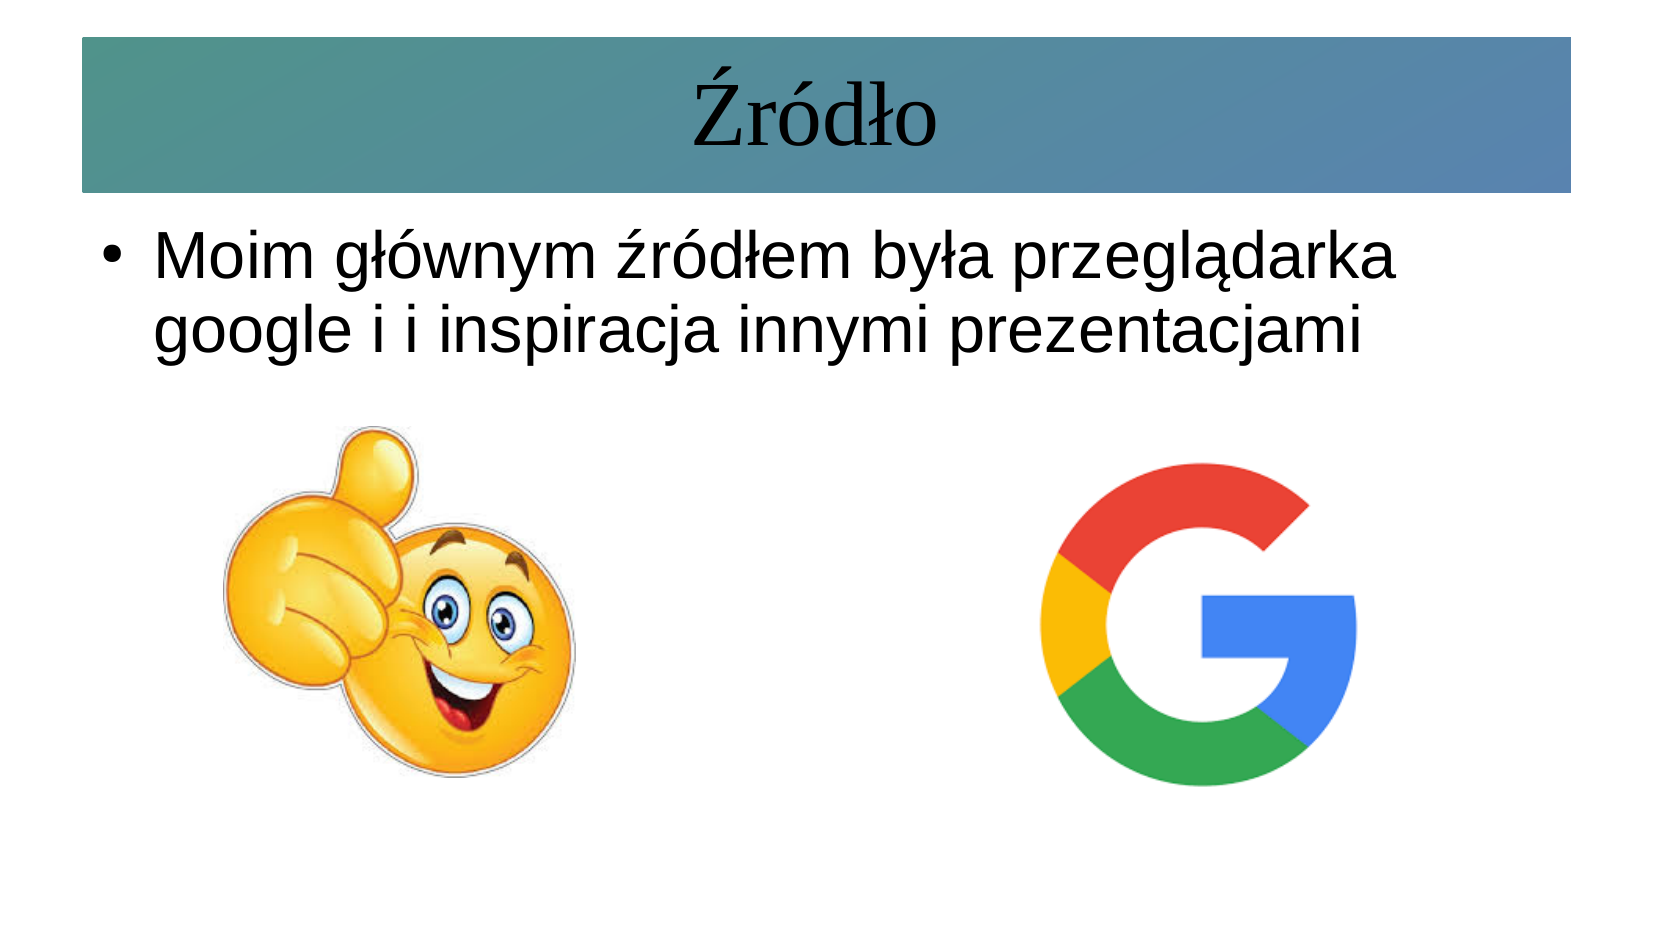

# Źródło
Moim głównym źródłem była przeglądarka google i i inspiracja innymi prezentacjami